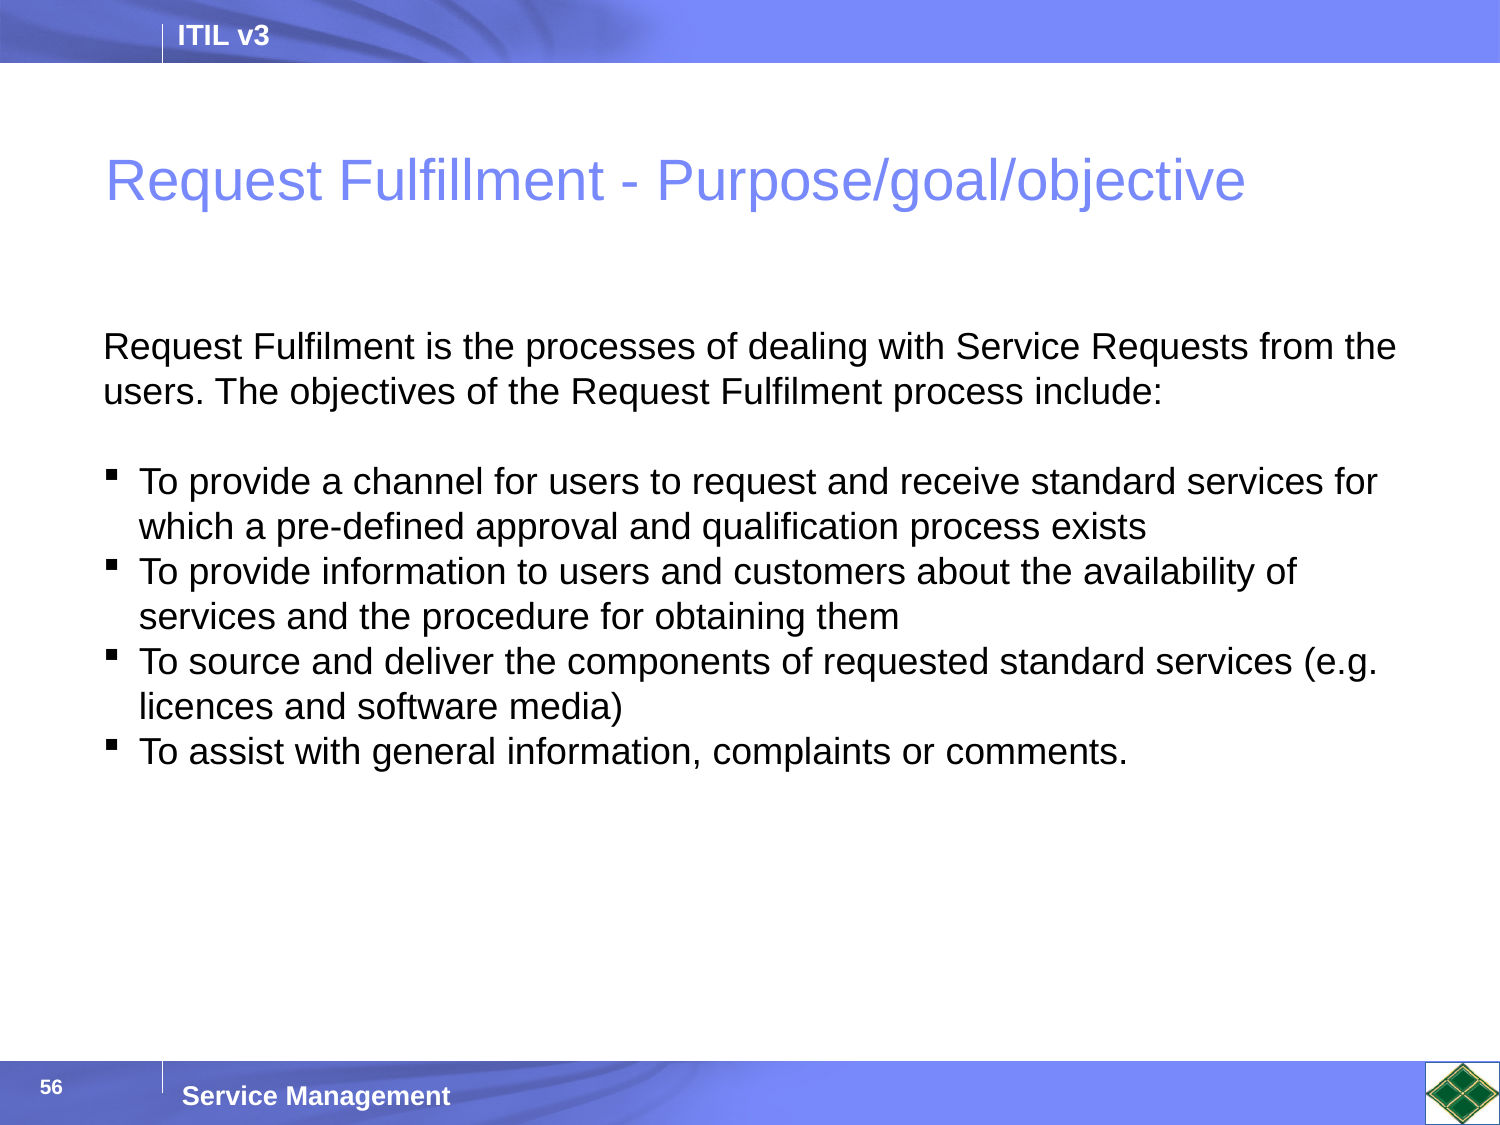

Request Fulfillment - Purpose/goal/objective
Request Fulfilment is the processes of dealing with Service Requests from the users. The objectives of the Request Fulfilment process include:
To provide a channel for users to request and receive standard services for which a pre-defined approval and qualification process exists
To provide information to users and customers about the availability of services and the procedure for obtaining them
To source and deliver the components of requested standard services (e.g. licences and software media)
To assist with general information, complaints or comments.